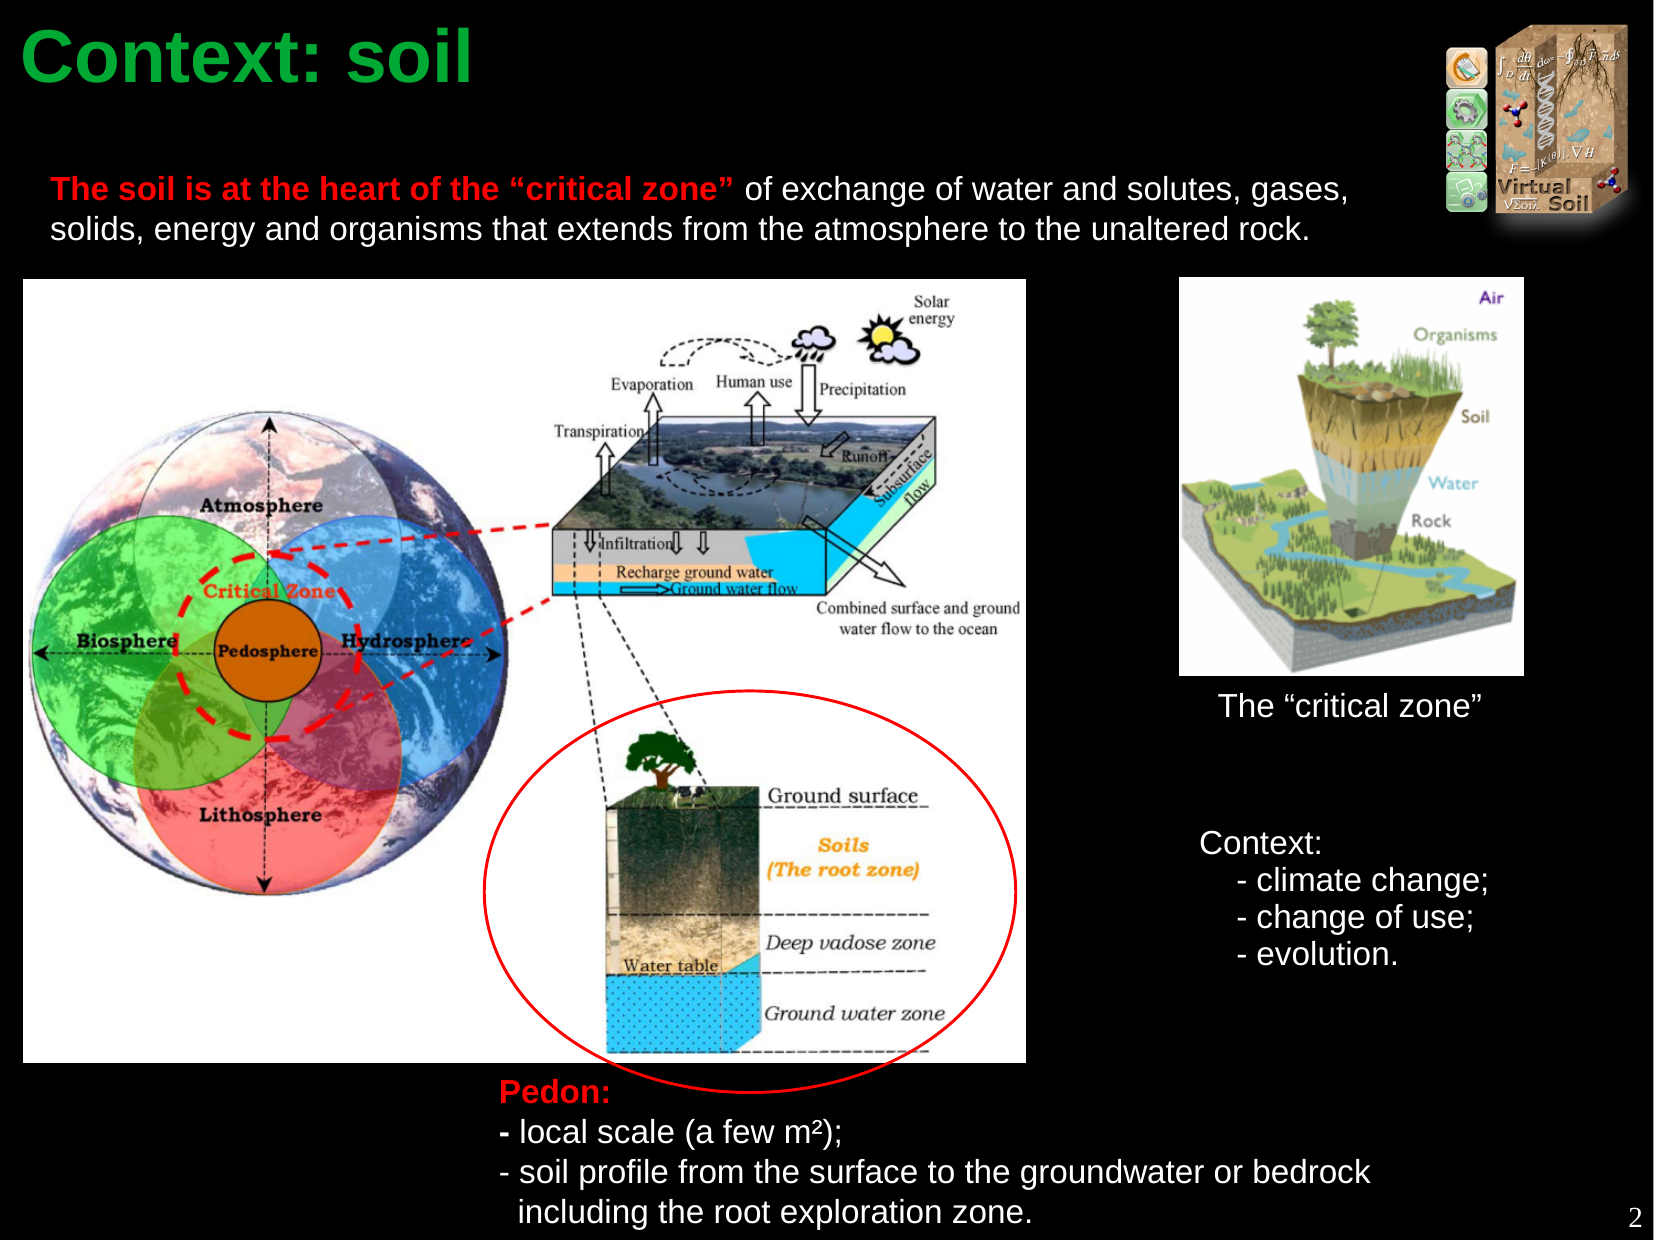

Context: soil
The soil is at the heart of the “critical zone” of exchange of water and solutes, gases, solids, energy and organisms that extends from the atmosphere to the unaltered rock.
The “critical zone”
Context:
 - climate change;
 - change of use;
 - evolution.
Pedon:
- local scale (a few m²);
- soil profile from the surface to the groundwater or bedrock
 including the root exploration zone.
2